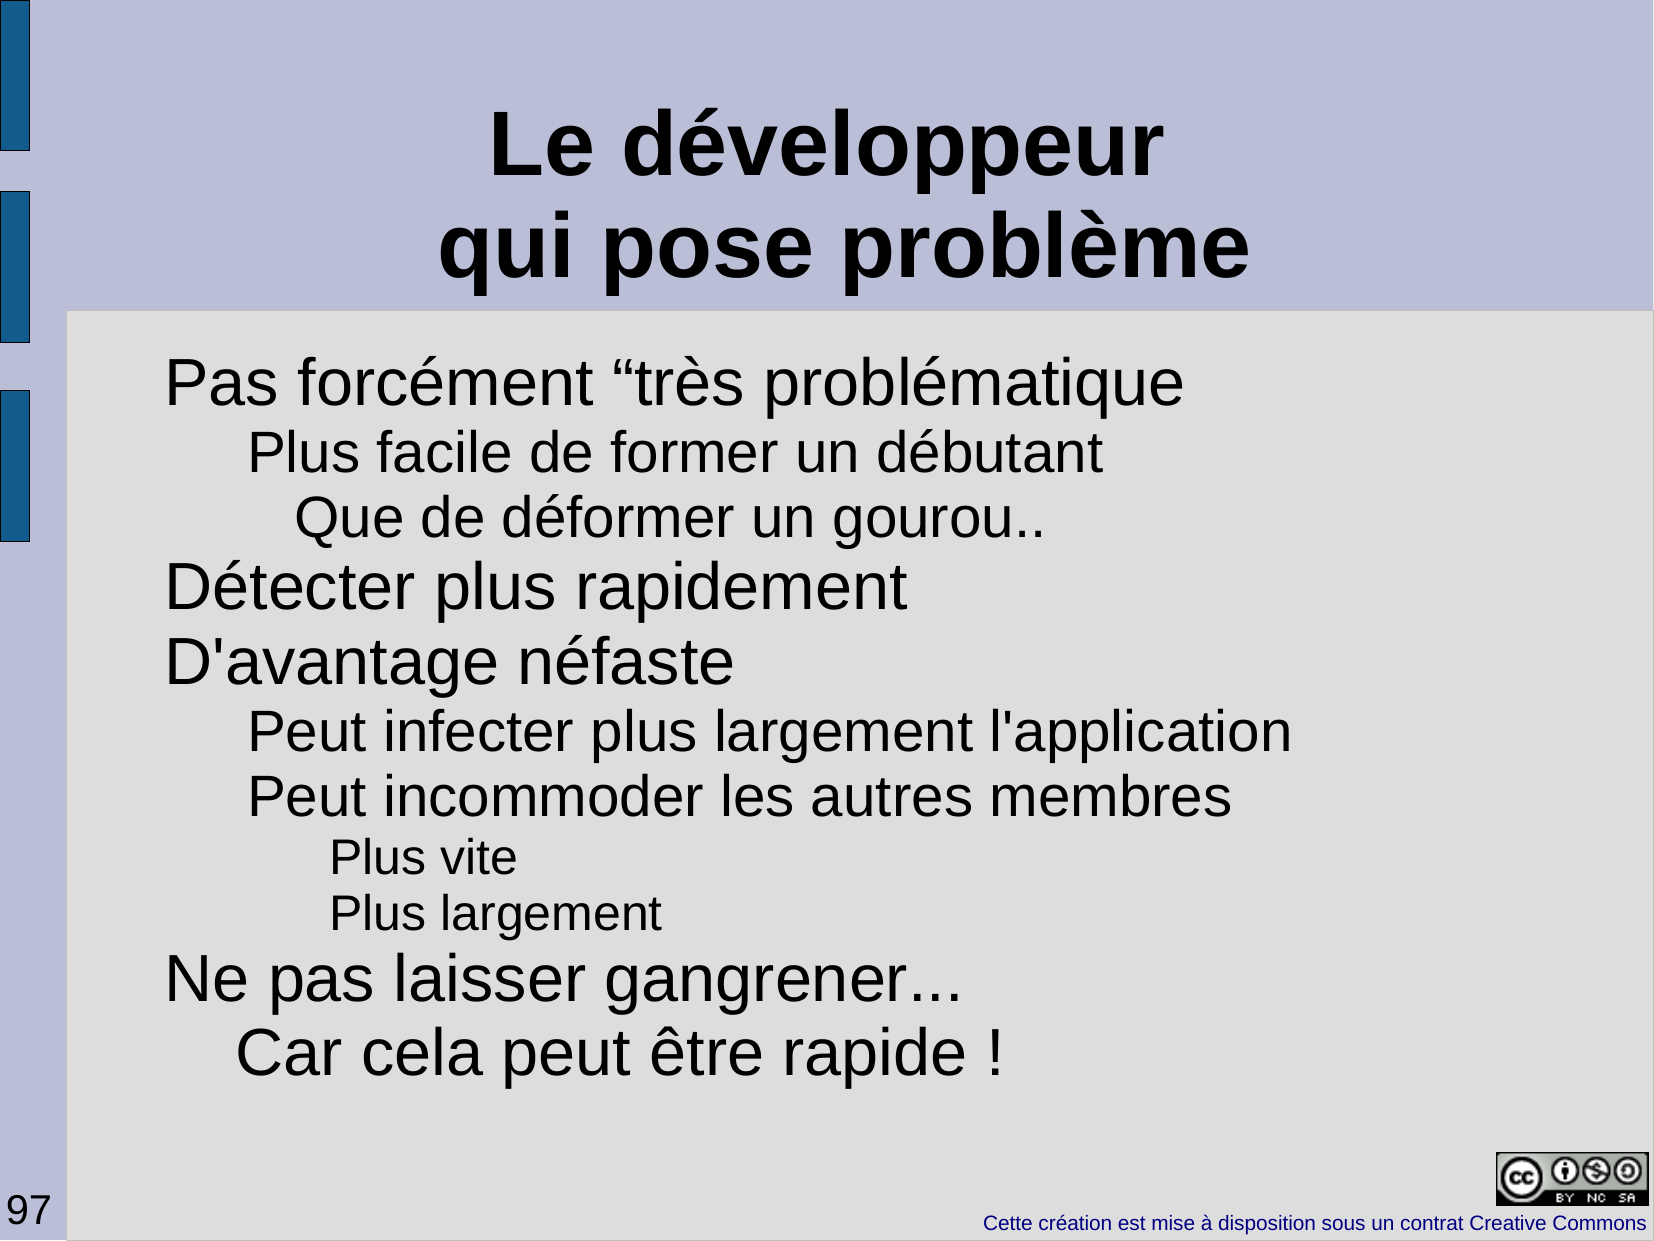

# Le développeur qui pose problème
Pas forcément “très problématique
Plus facile de former un débutant
Que de déformer un gourou..
Détecter plus rapidement
D'avantage néfaste
Peut infecter plus largement l'application
Peut incommoder les autres membres
Plus vite
Plus largement
Ne pas laisser gangrener...
Car cela peut être rapide !